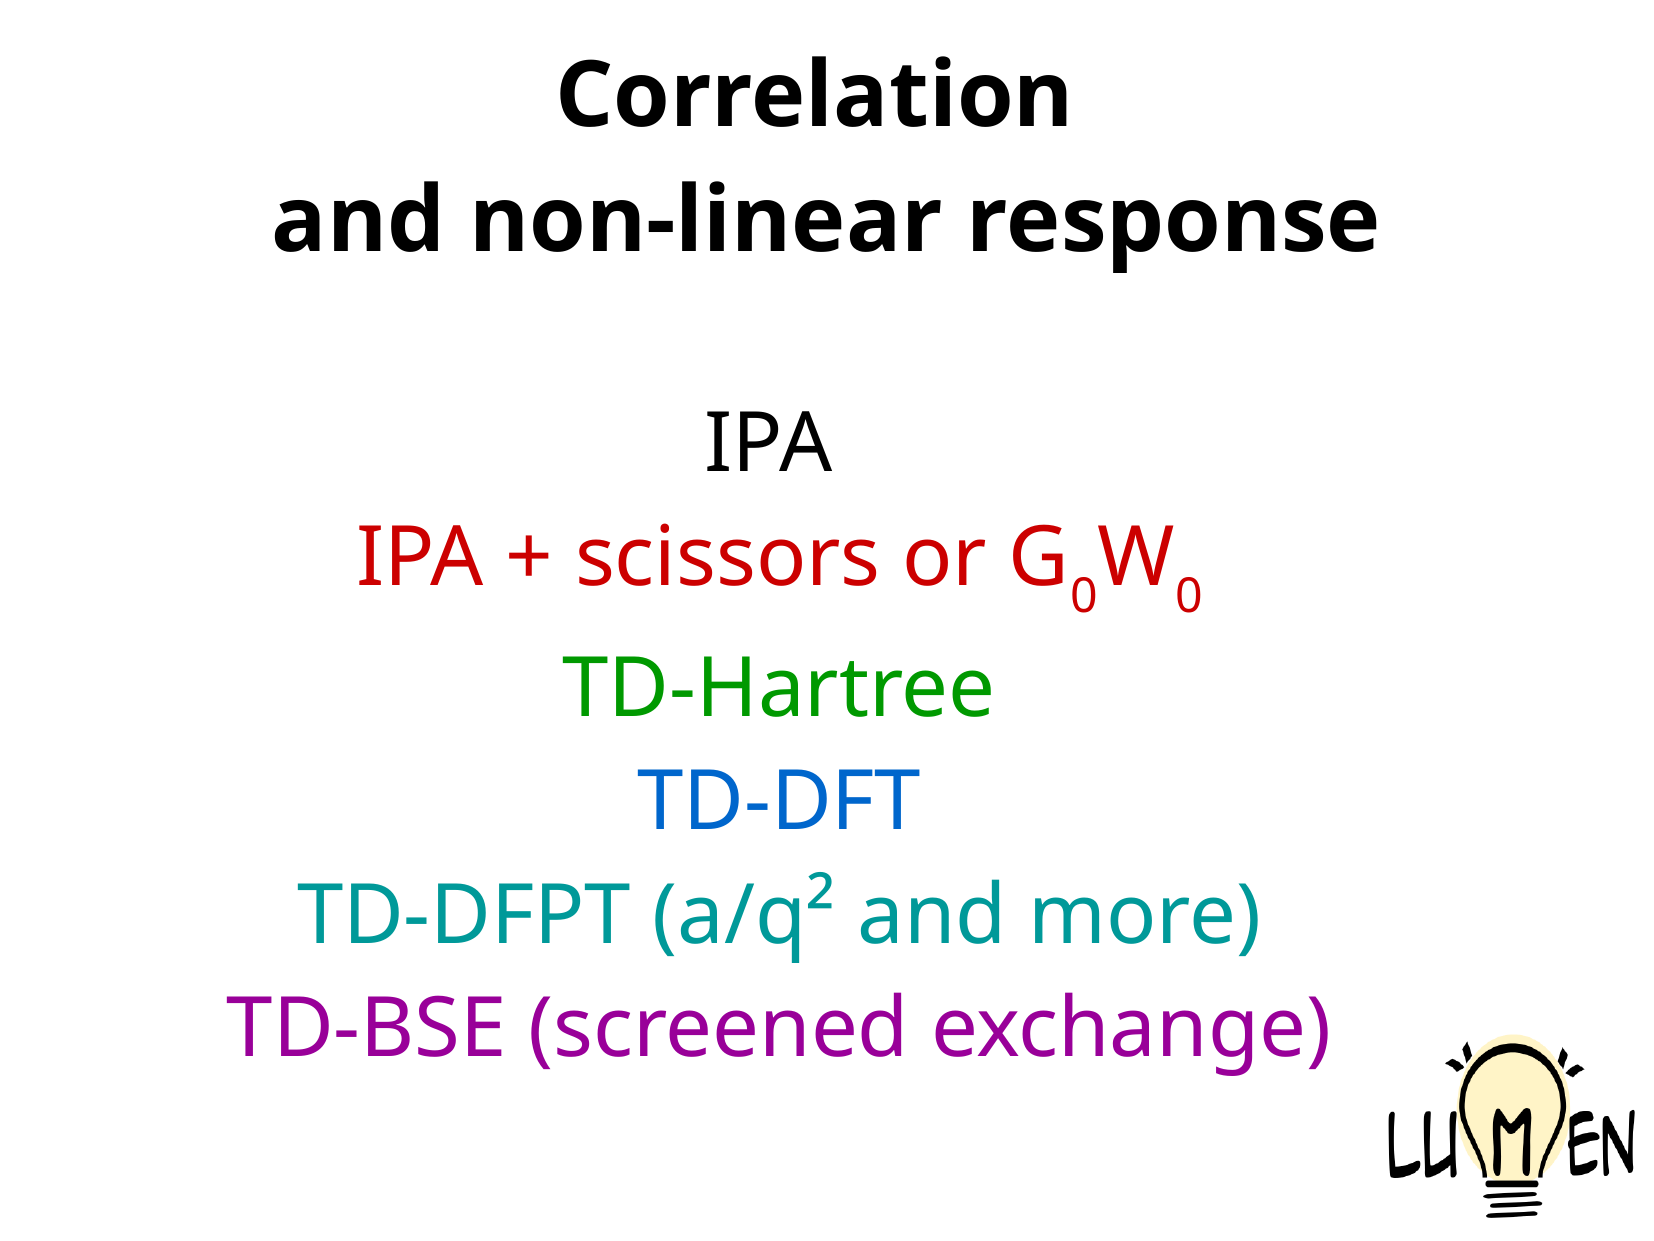

# Correlation and non-linear response
IPA
IPA + scissors or G0W0
TD-Hartree
TD-DFT
TD-DFPT (a/q² and more)
TD-BSE (screened exchange)